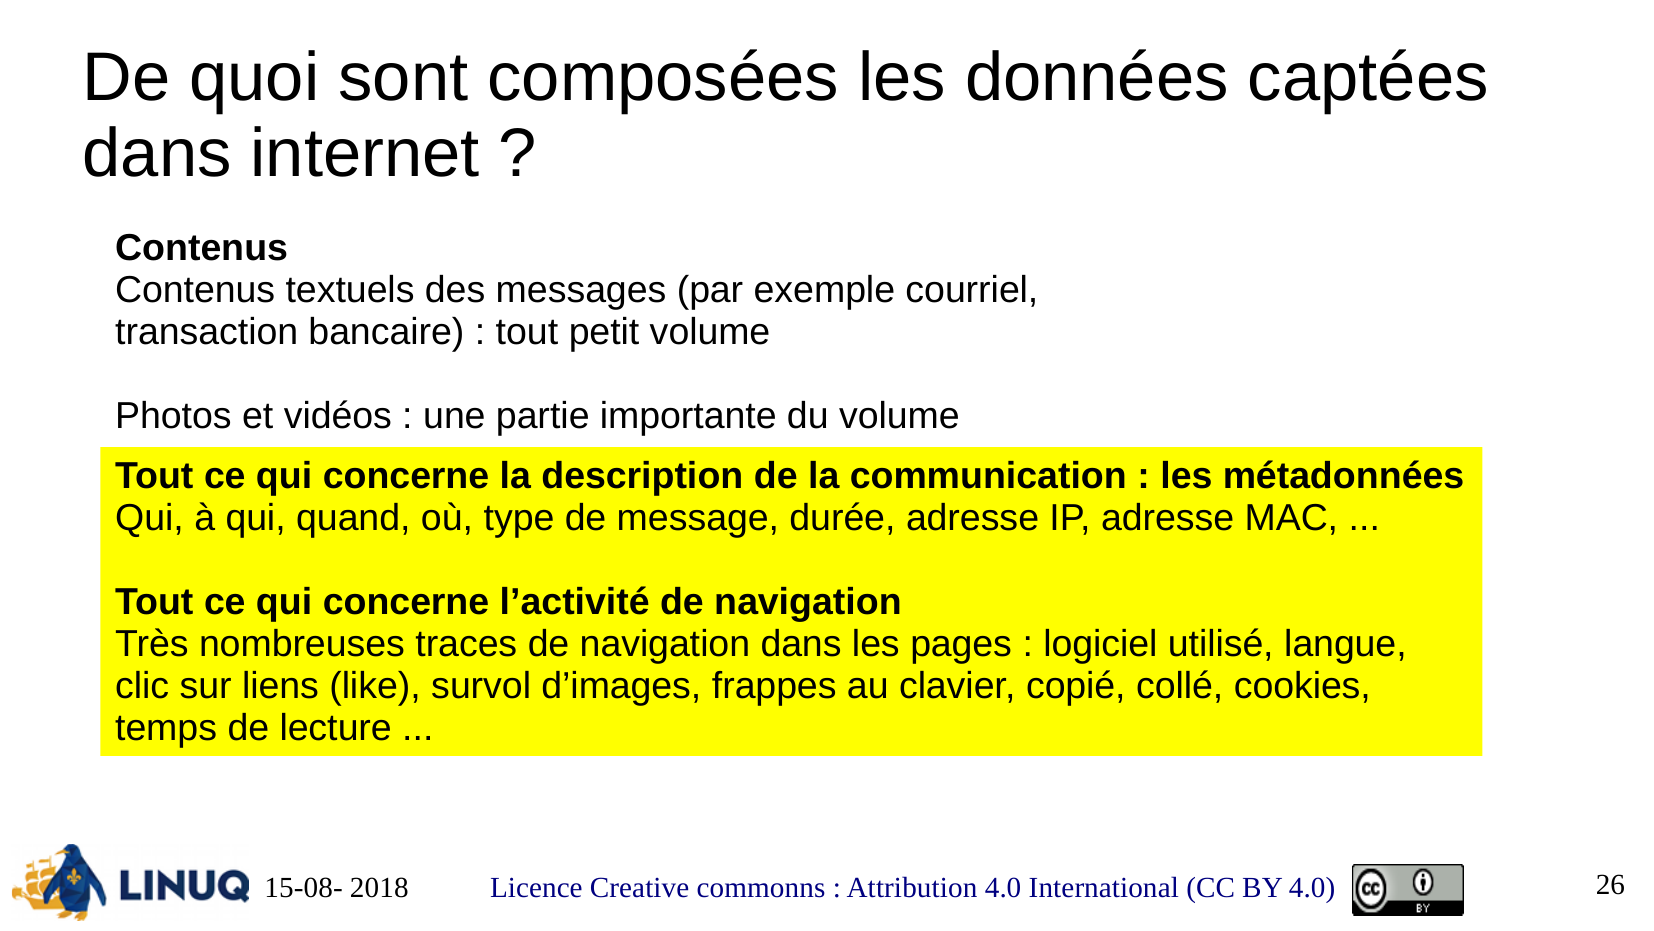

# De quoi sont composées les données captées dans internet ?
Contenus
Contenus textuels des messages (par exemple courriel, transaction bancaire) : tout petit volume
Photos et vidéos : une partie importante du volume
Tout ce qui concerne la description de la communication : les métadonnées
Qui, à qui, quand, où, type de message, durée, adresse IP, adresse MAC, ...
Tout ce qui concerne l’activité de navigation
Très nombreuses traces de navigation dans les pages : logiciel utilisé, langue, clic sur liens (like), survol d’images, frappes au clavier, copié, collé, cookies, temps de lecture ...
26
15-08- 2018